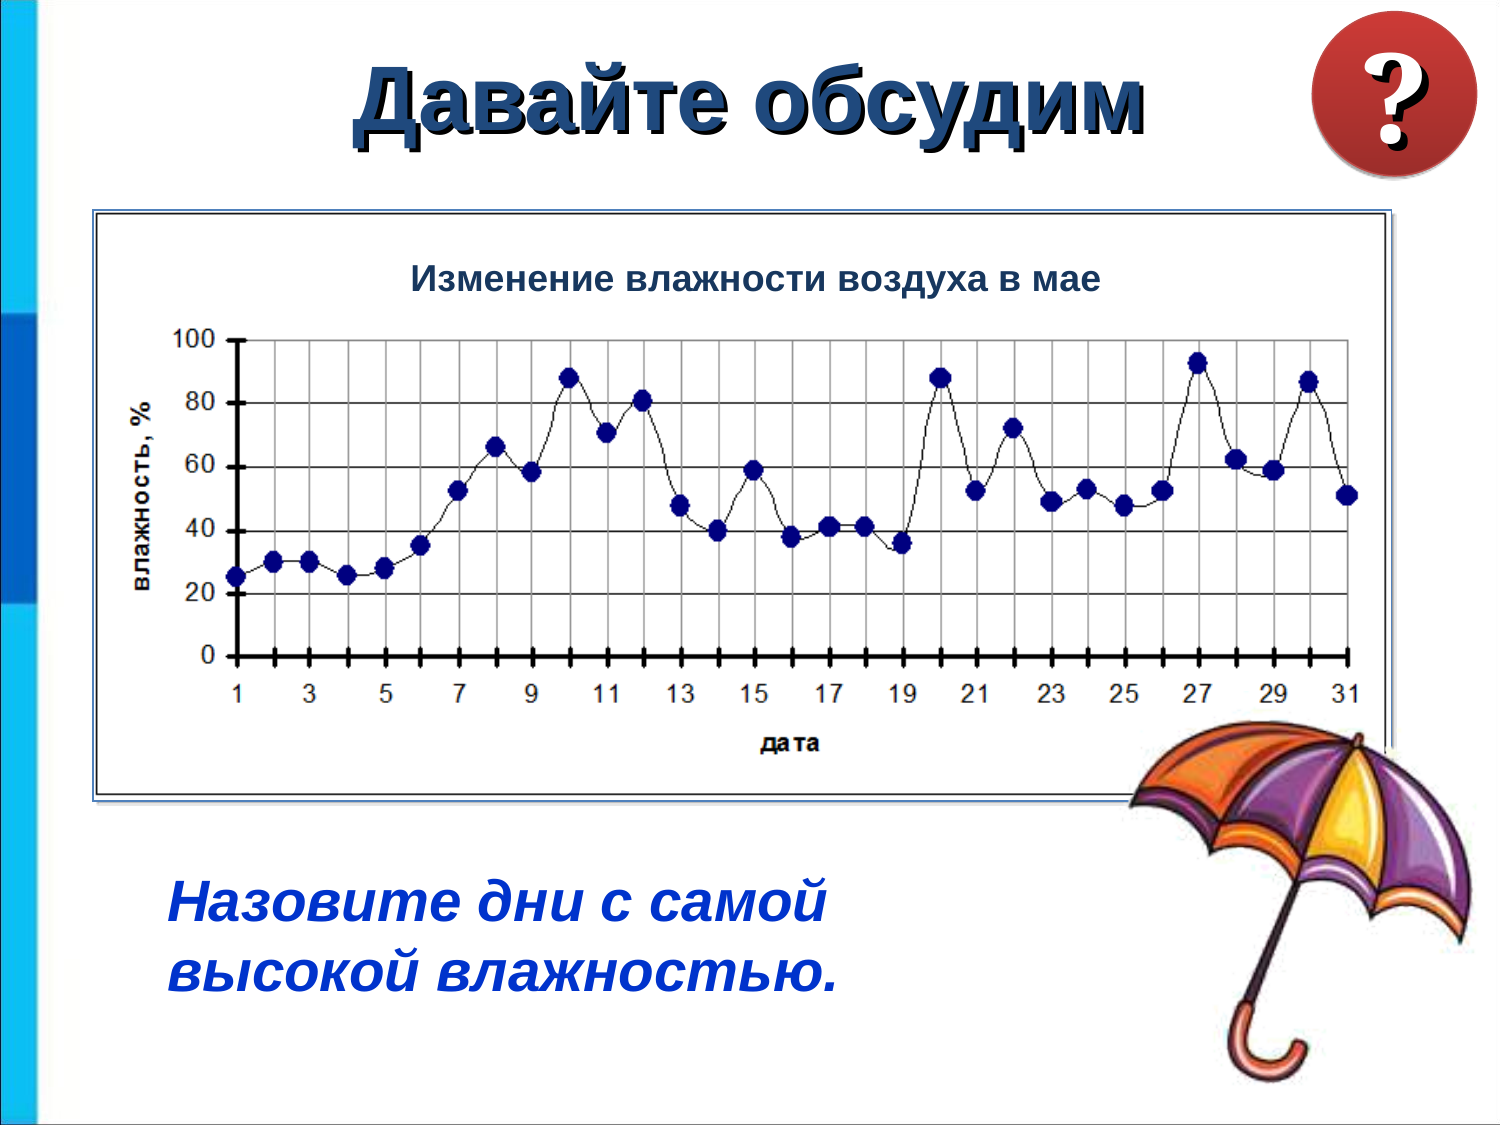

# Давайте обсудим
?
Изменение влажности воздуха в мае
Назовите дни с самой высокой влажностью.